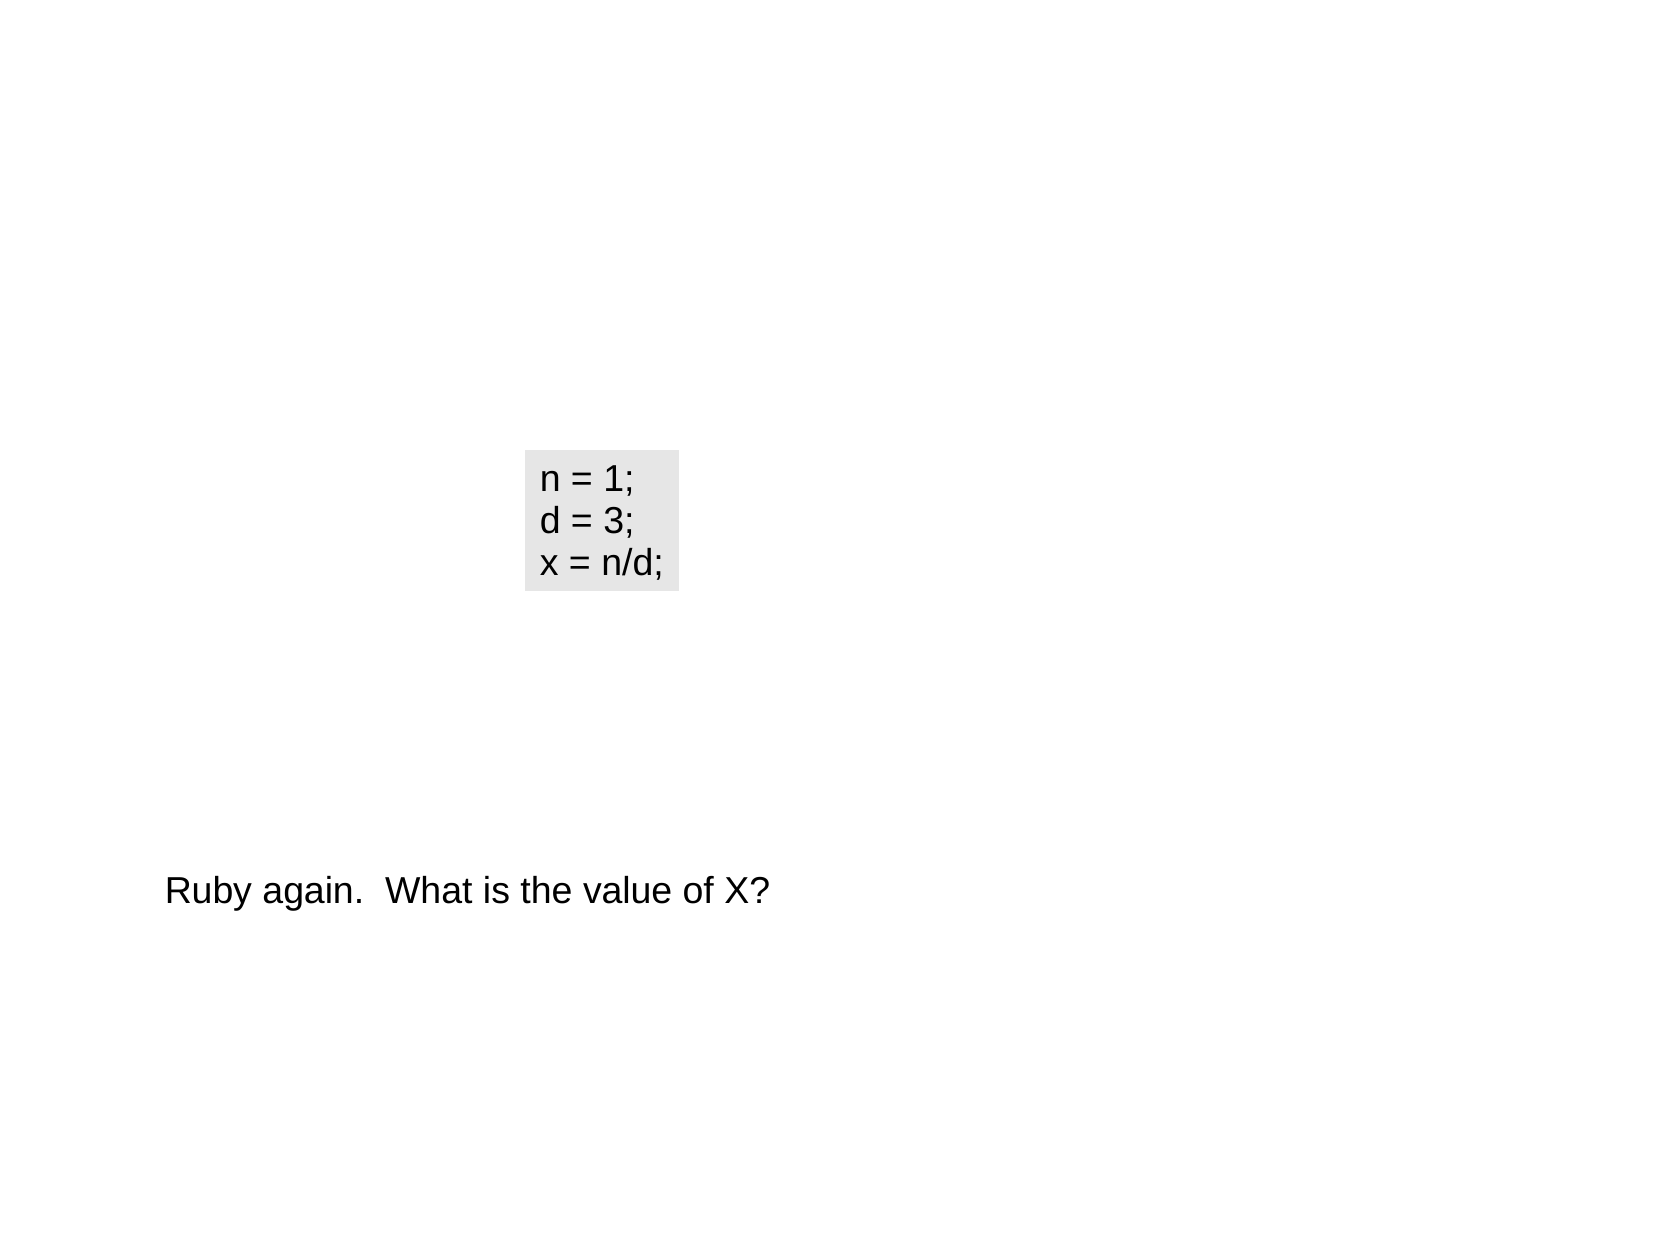

n = 1;
d = 3;
x = n/d;
Ruby again. What is the value of X?